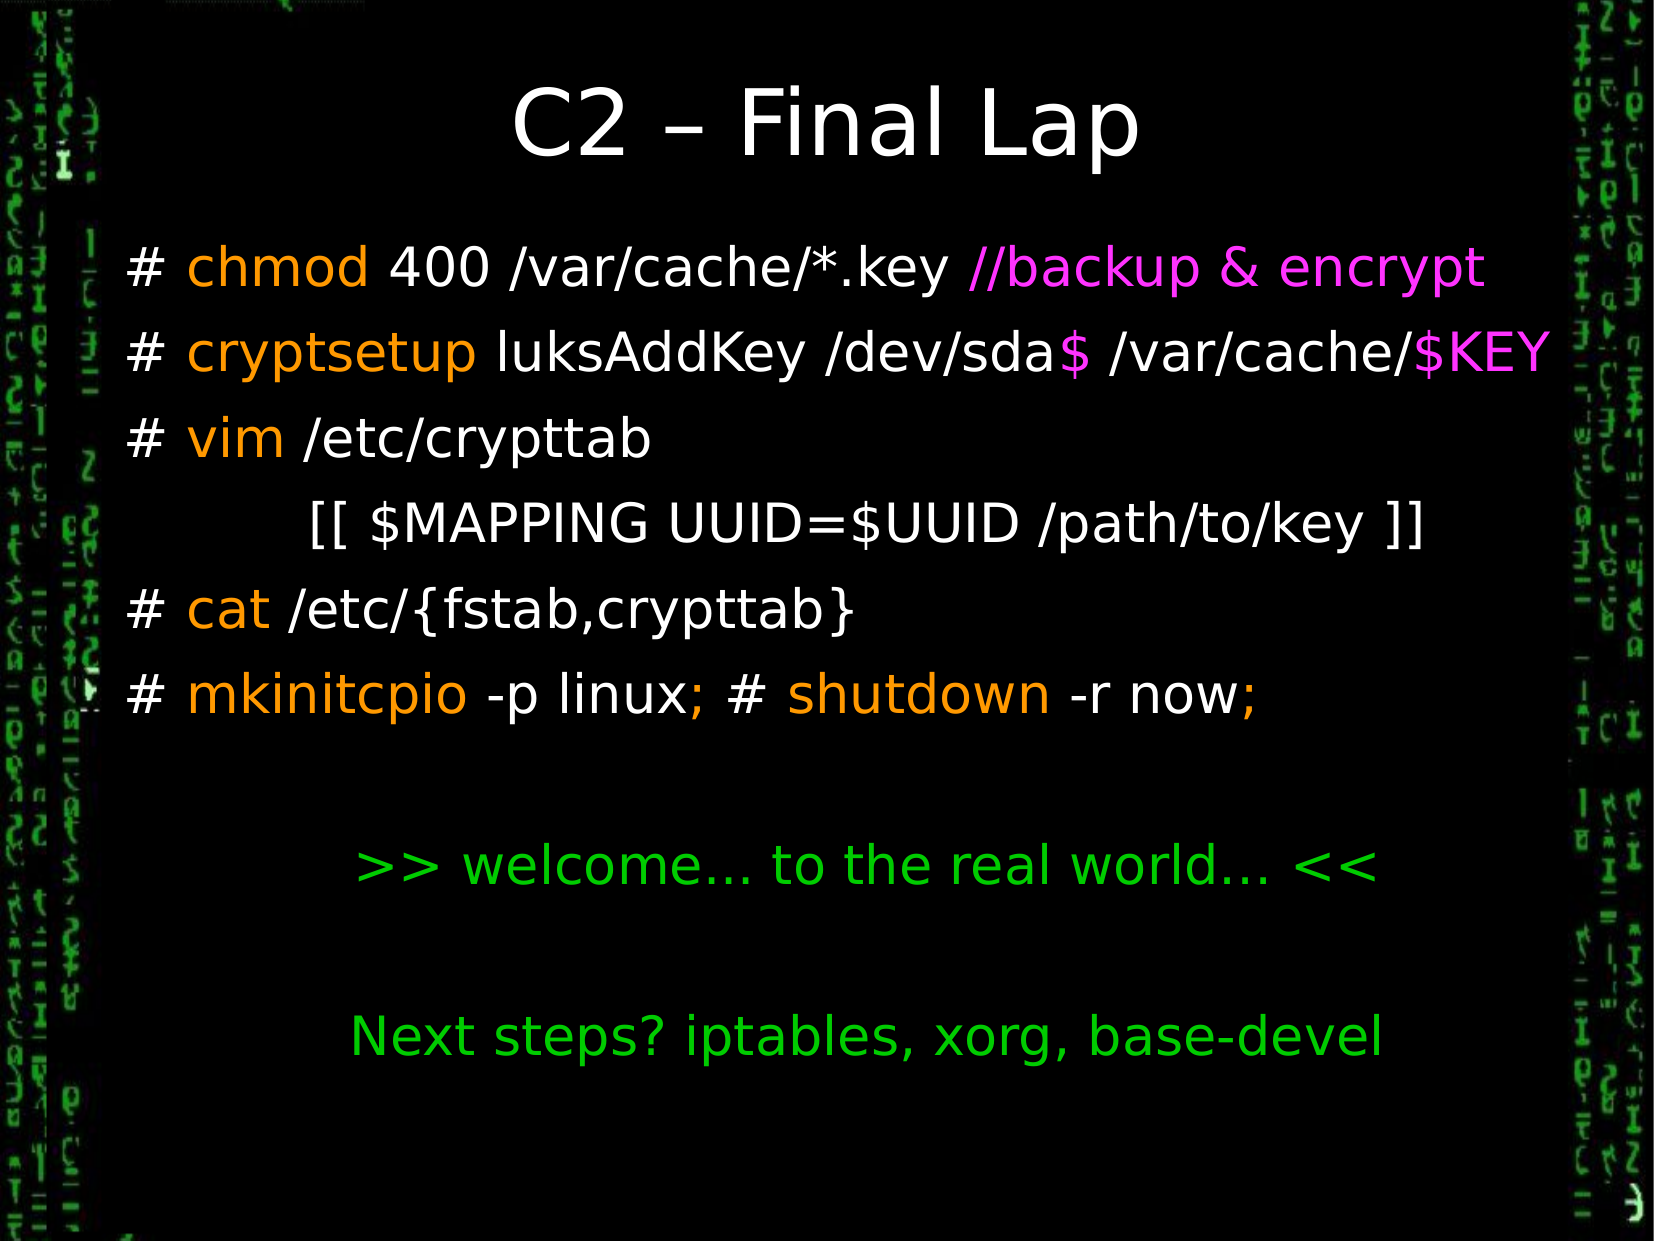

# C2 – Final Lap
# chmod 400 /var/cache/*.key //backup & encrypt
# cryptsetup luksAddKey /dev/sda$ /var/cache/$KEY
# vim /etc/crypttab
[[ $MAPPING UUID=$UUID /path/to/key ]]
# cat /etc/{fstab,crypttab}
# mkinitcpio -p linux; # shutdown -r now;
>> welcome... to the real world… <<
Next steps? iptables, xorg, base-devel